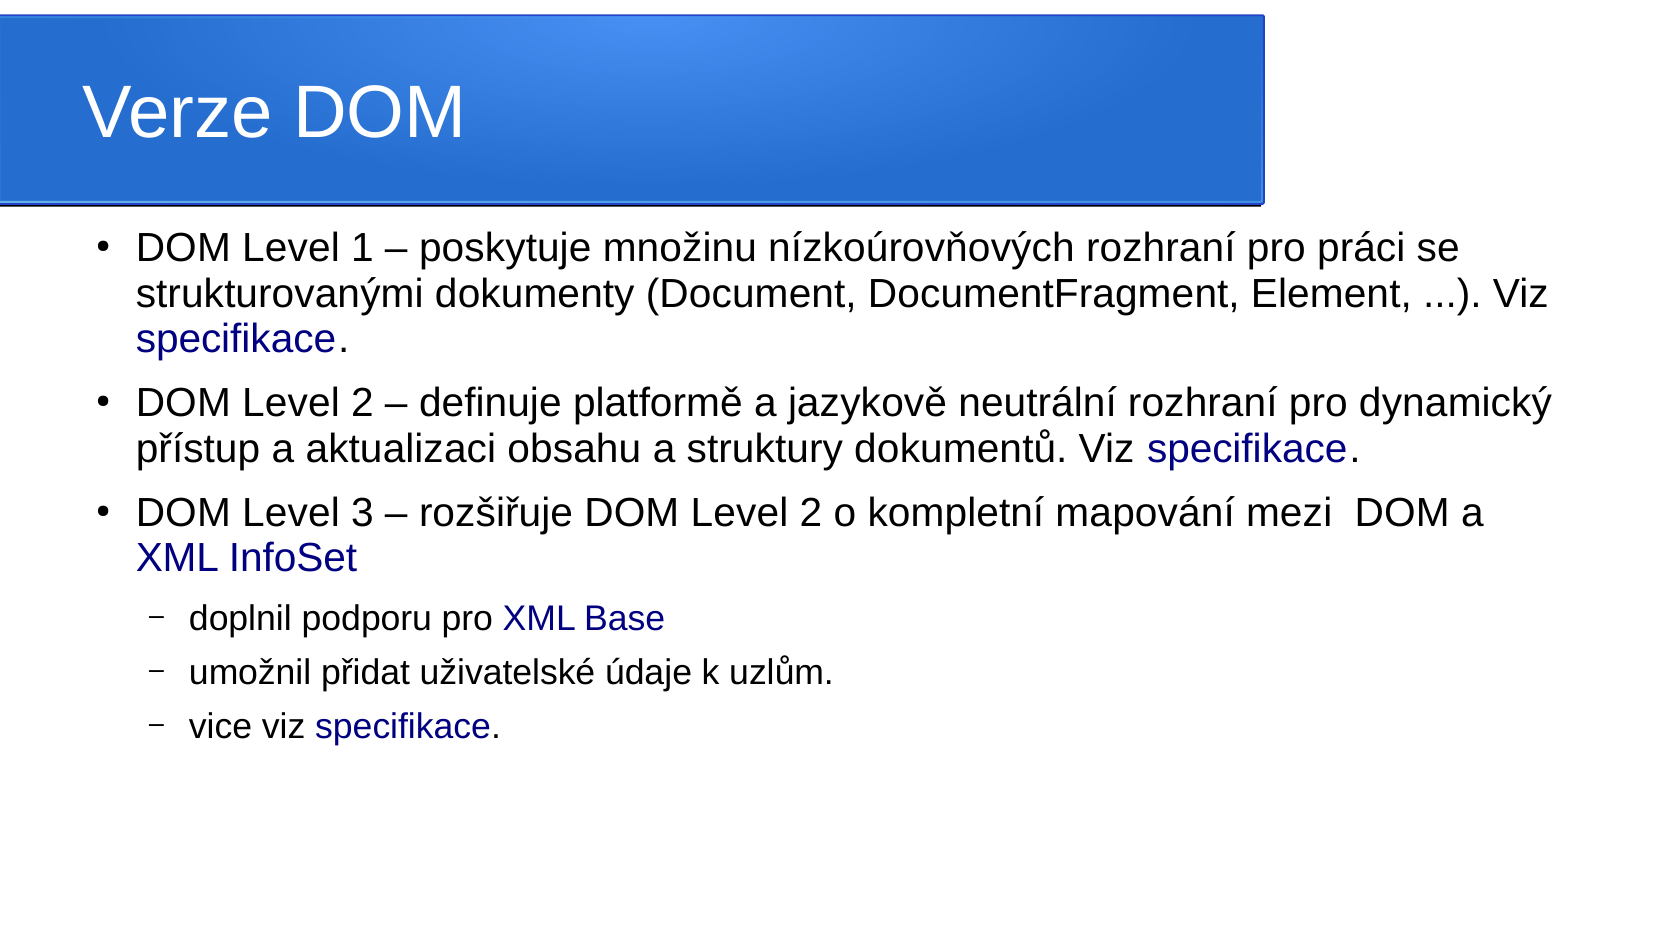

# Verze DOM
DOM Level 1 – poskytuje množinu nízkoúrovňových rozhraní pro práci se strukturovanými dokumenty (Document, DocumentFragment, Element, ...). Viz specifikace.
DOM Level 2 – definuje platformě a jazykově neutrální rozhraní pro dynamický přístup a aktualizaci obsahu a struktury dokumentů. Viz specifikace.
DOM Level 3 – rozšiřuje DOM Level 2 o kompletní mapování mezi DOM a XML InfoSet
doplnil podporu pro XML Base
umožnil přidat uživatelské údaje k uzlům.
vice viz specifikace.